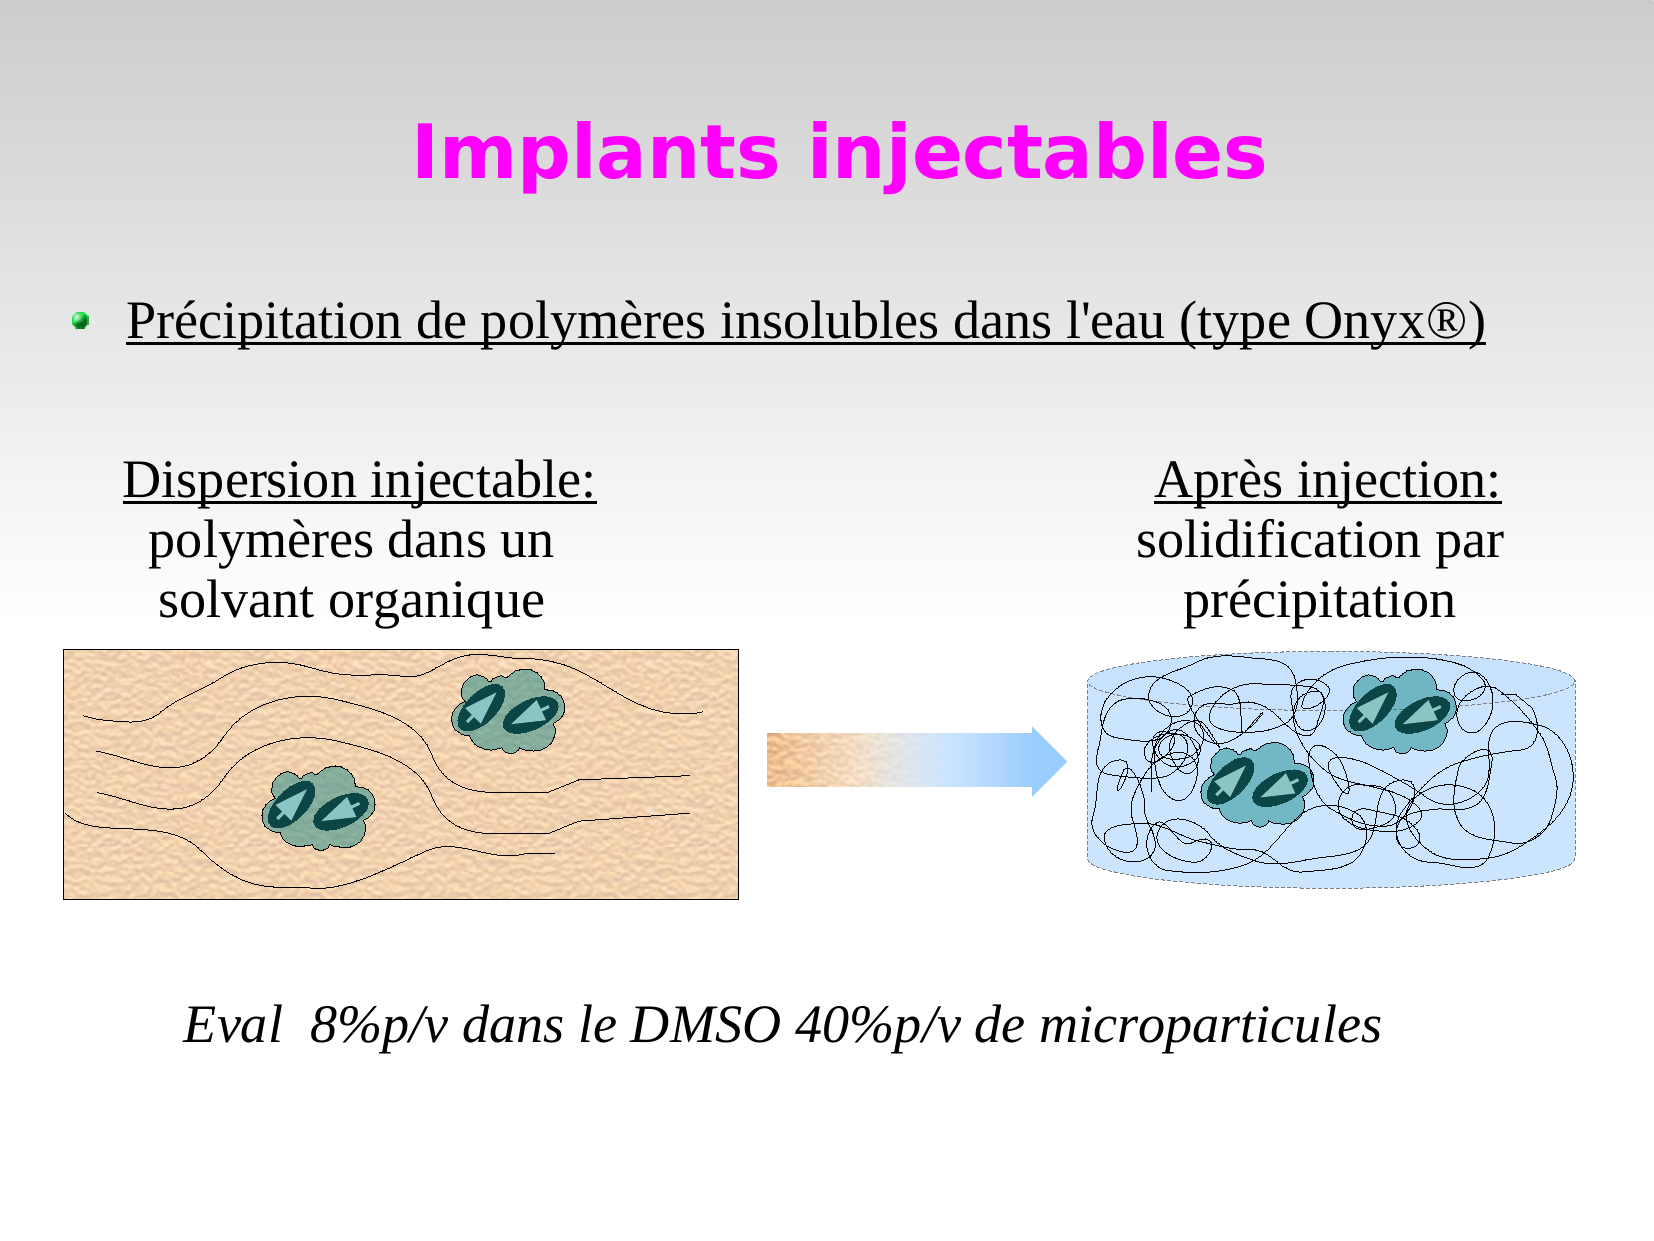

Implants injectables
# Précipitation de polymères insolubles dans l'eau (type Onyx®)
Dispersion injectable: polymères dans un solvant organique
Après injection: solidification par précipitation
Eval 8%p/v dans le DMSO 40%p/v de microparticules